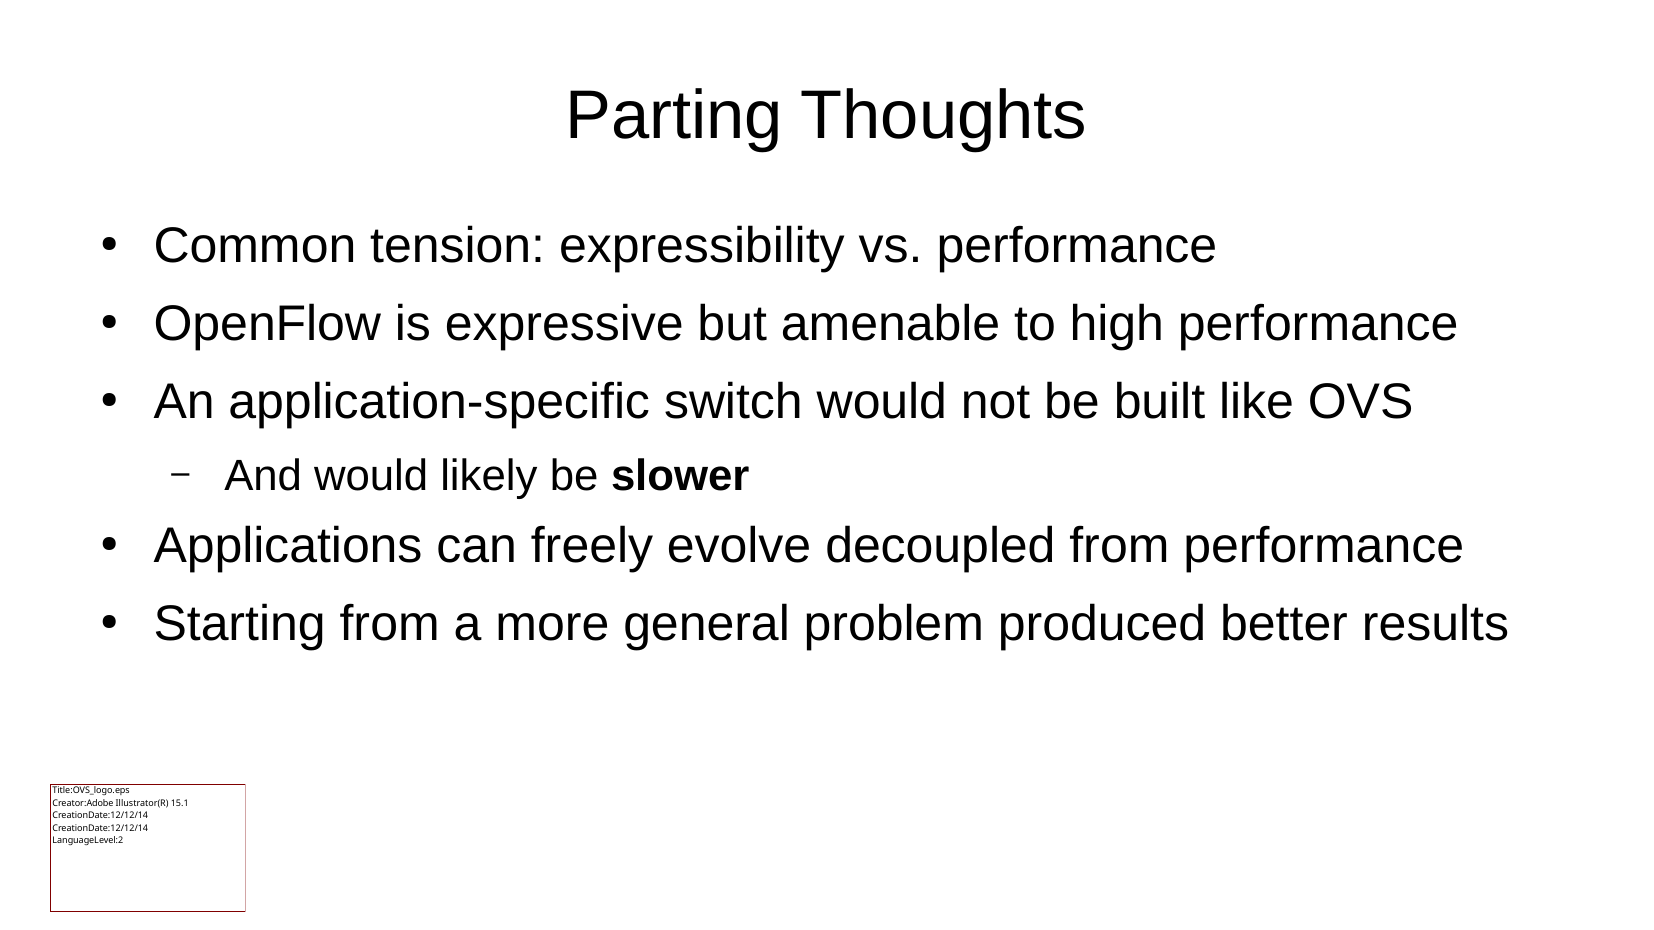

# Parting Thoughts
Common tension: expressibility vs. performance
OpenFlow is expressive but amenable to high performance
An application-specific switch would not be built like OVS
And would likely be slower
Applications can freely evolve decoupled from performance
Starting from a more general problem produced better results